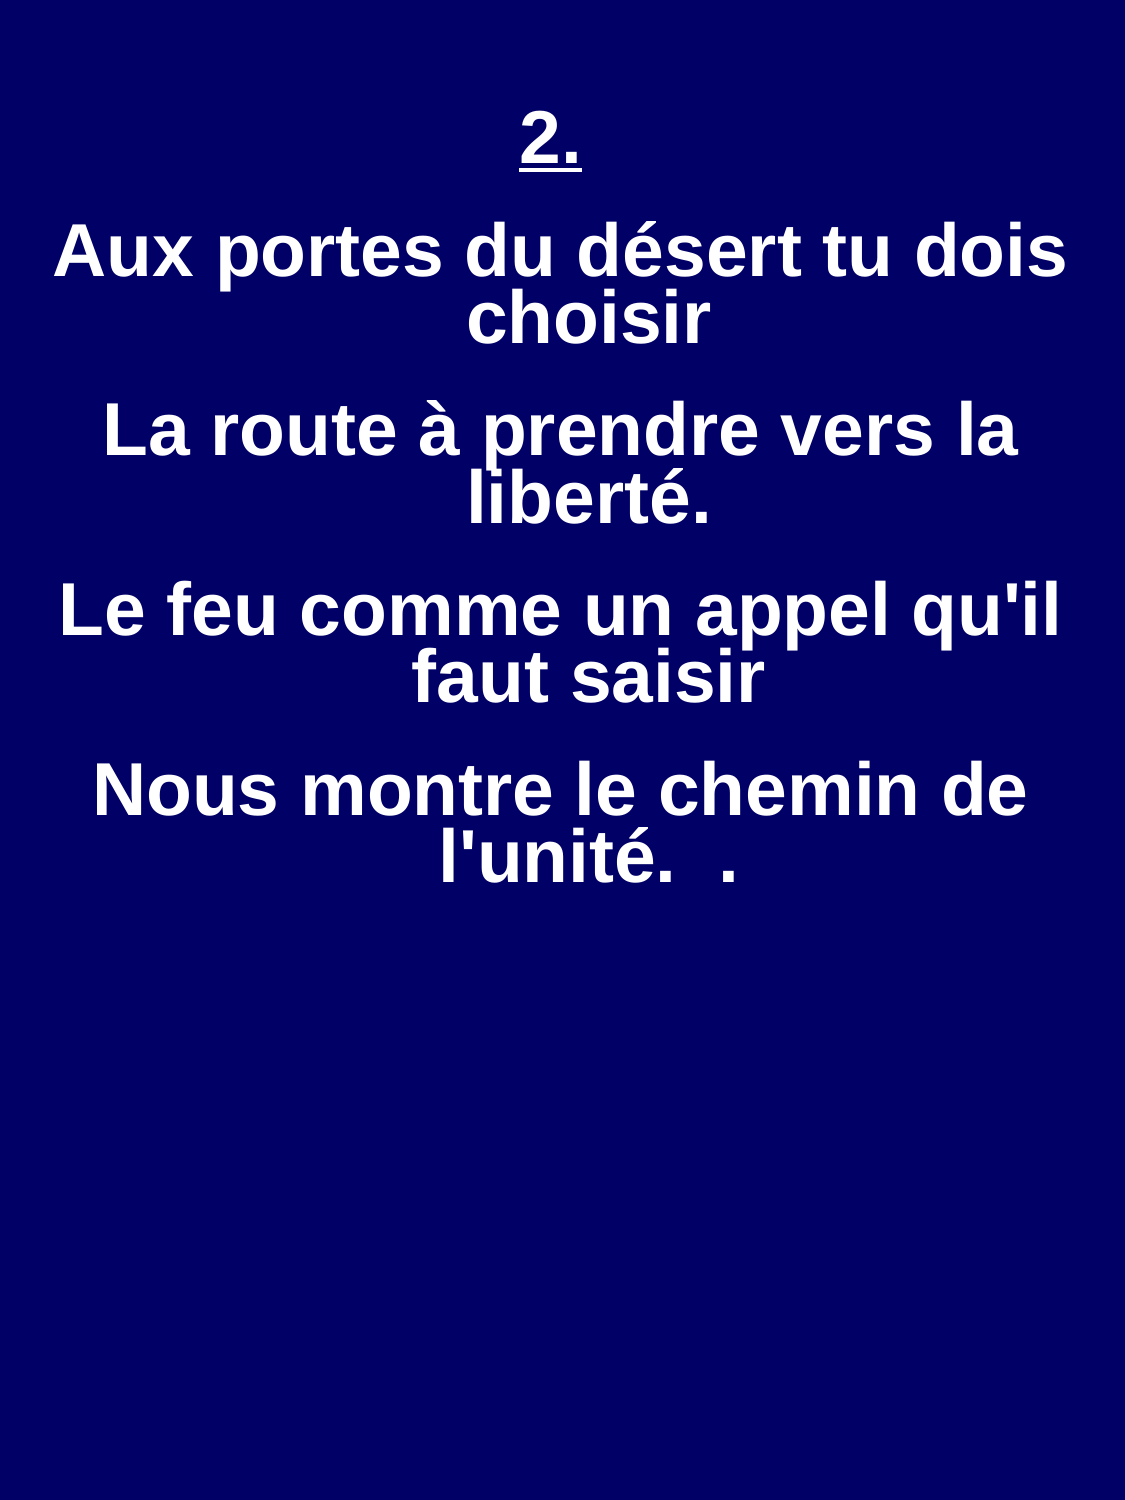

2.
Aux portes du désert tu dois choisir
La route à prendre vers la liberté.
Le feu comme un appel qu'il faut saisir
Nous montre le chemin de l'unité. .